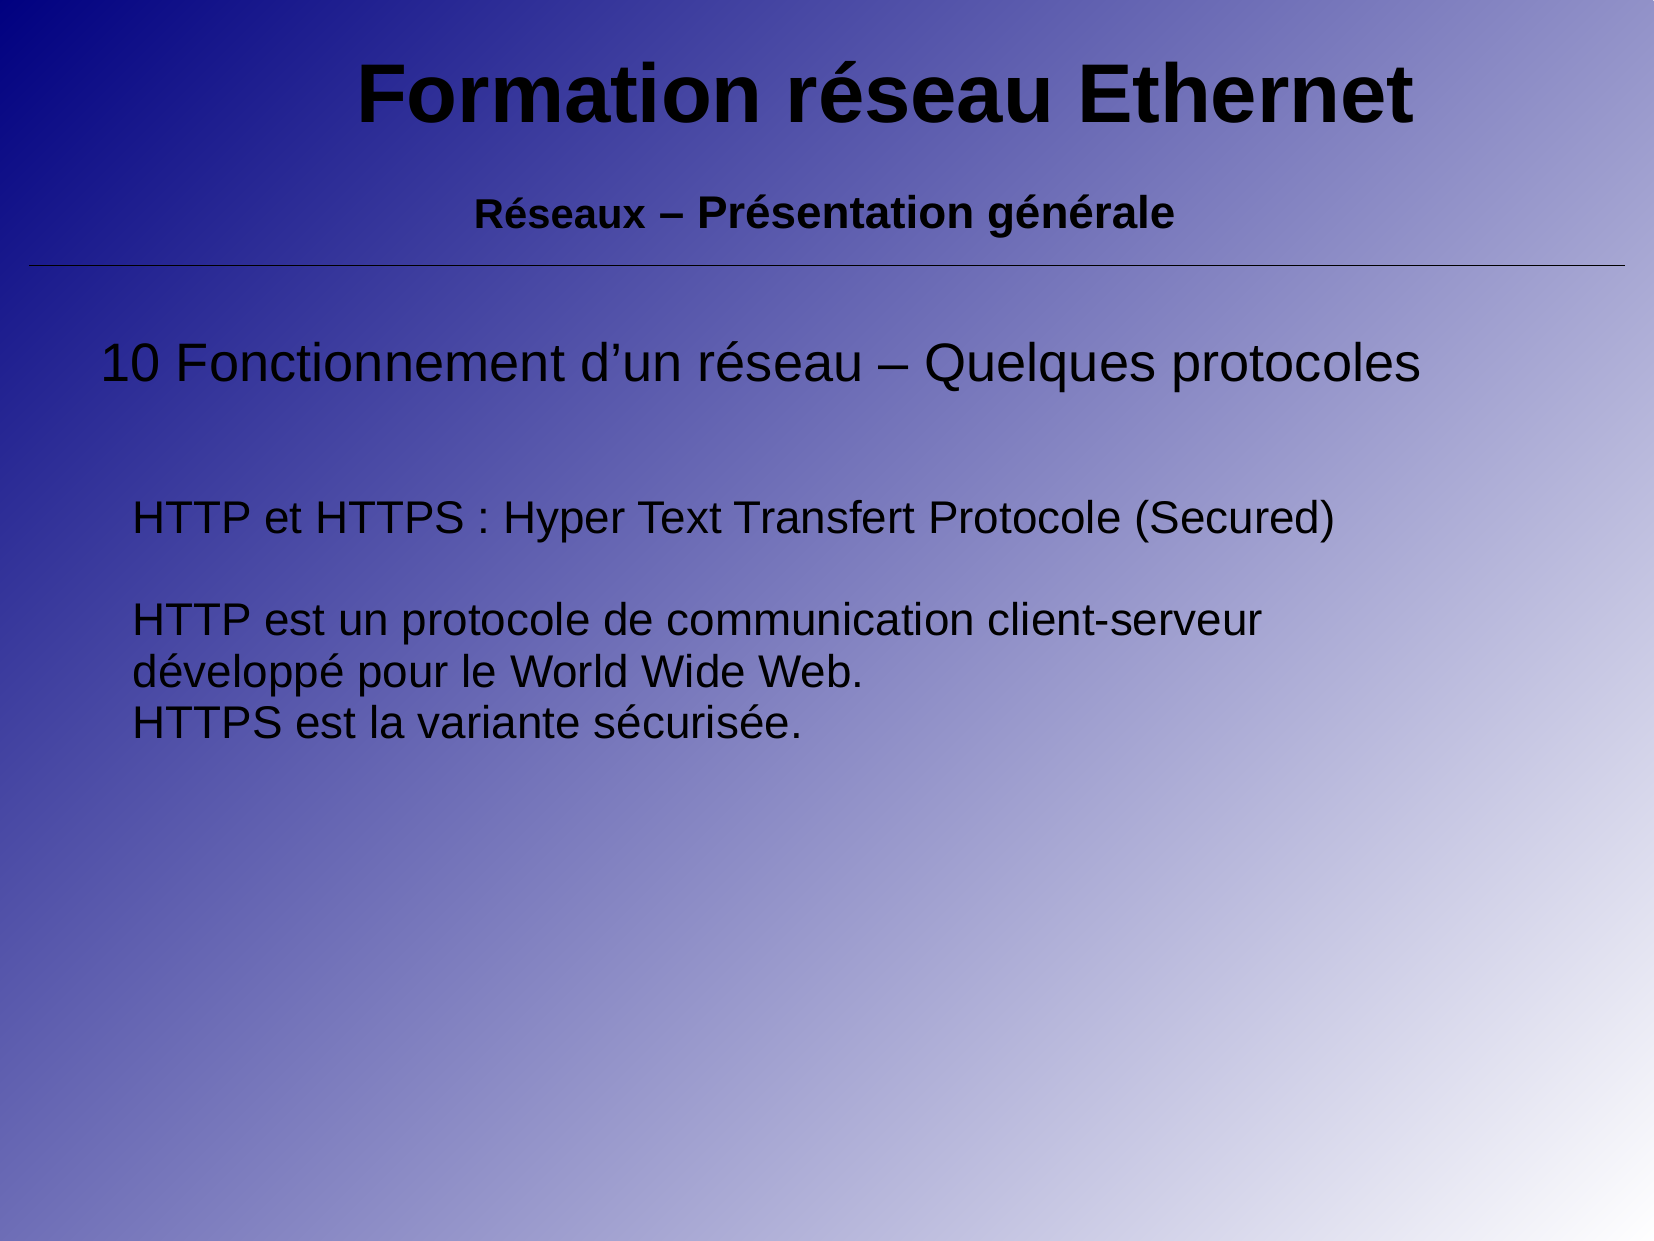

Formation réseau Ethernet
Réseaux – Présentation générale
10 Fonctionnement d’un réseau – Quelques protocoles
HTTP et HTTPS : Hyper Text Transfert Protocole (Secured)
HTTP est un protocole de communication client-serveur
développé pour le World Wide Web.
HTTPS est la variante sécurisée.